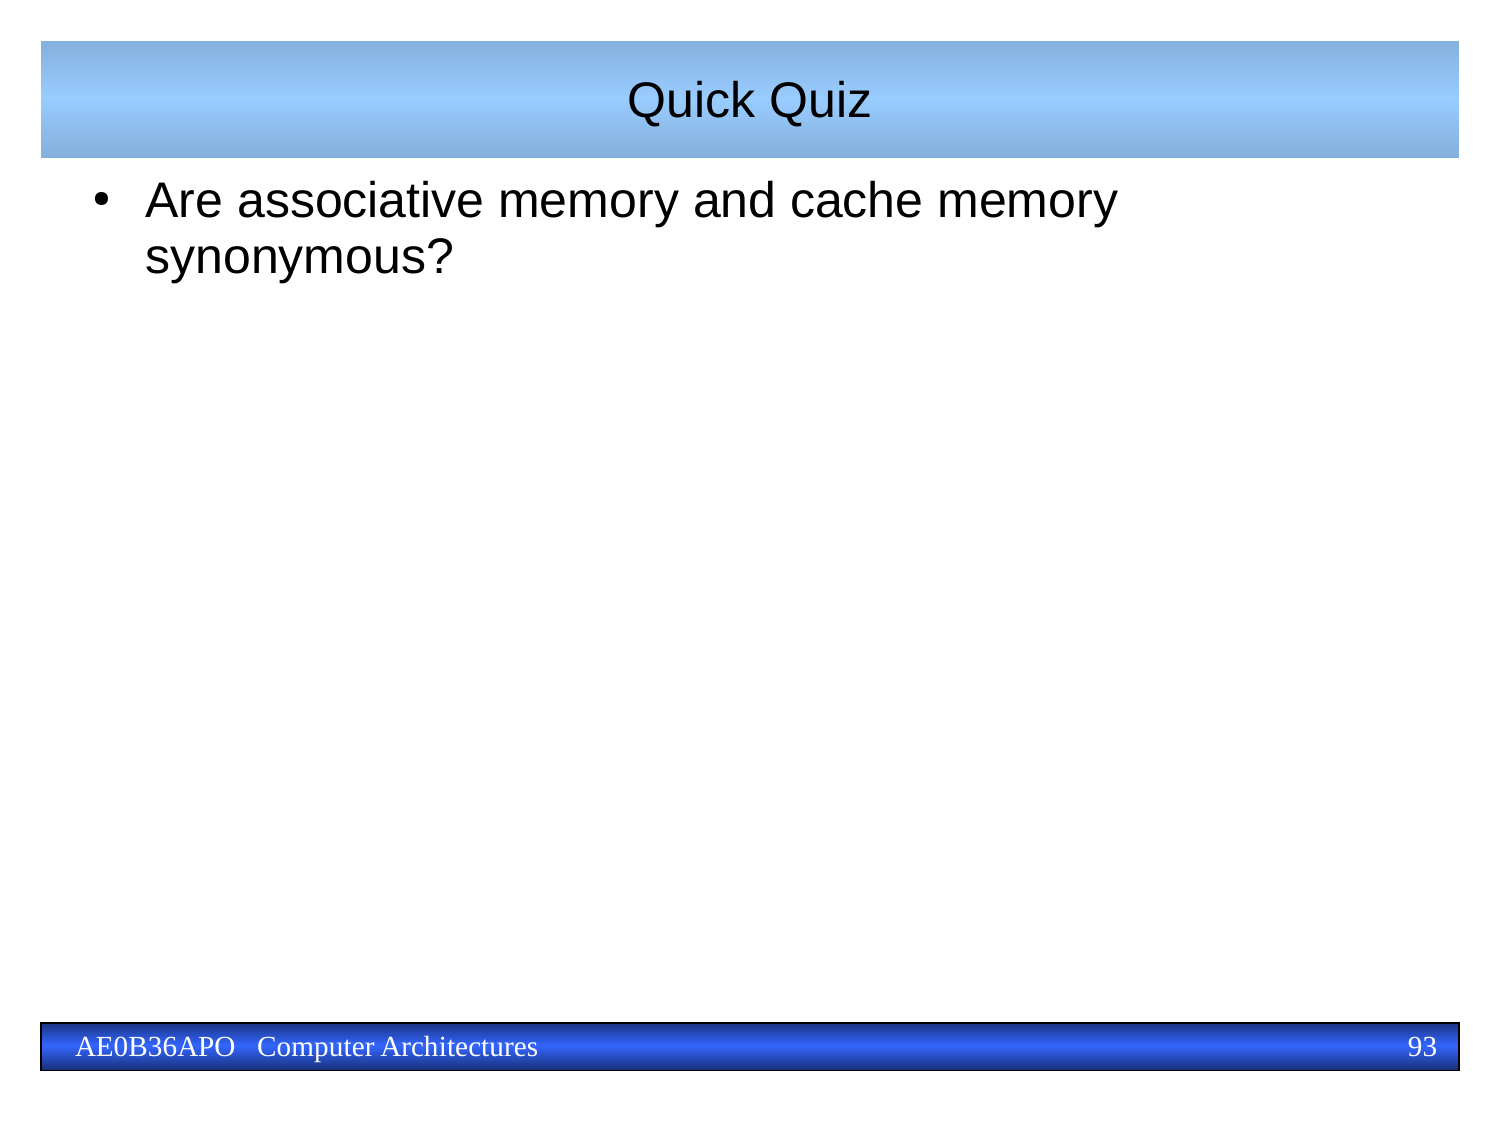

# Quick Quiz
Are associative memory and cache memory synonymous?
AE0B36APO Computer Architectures
93